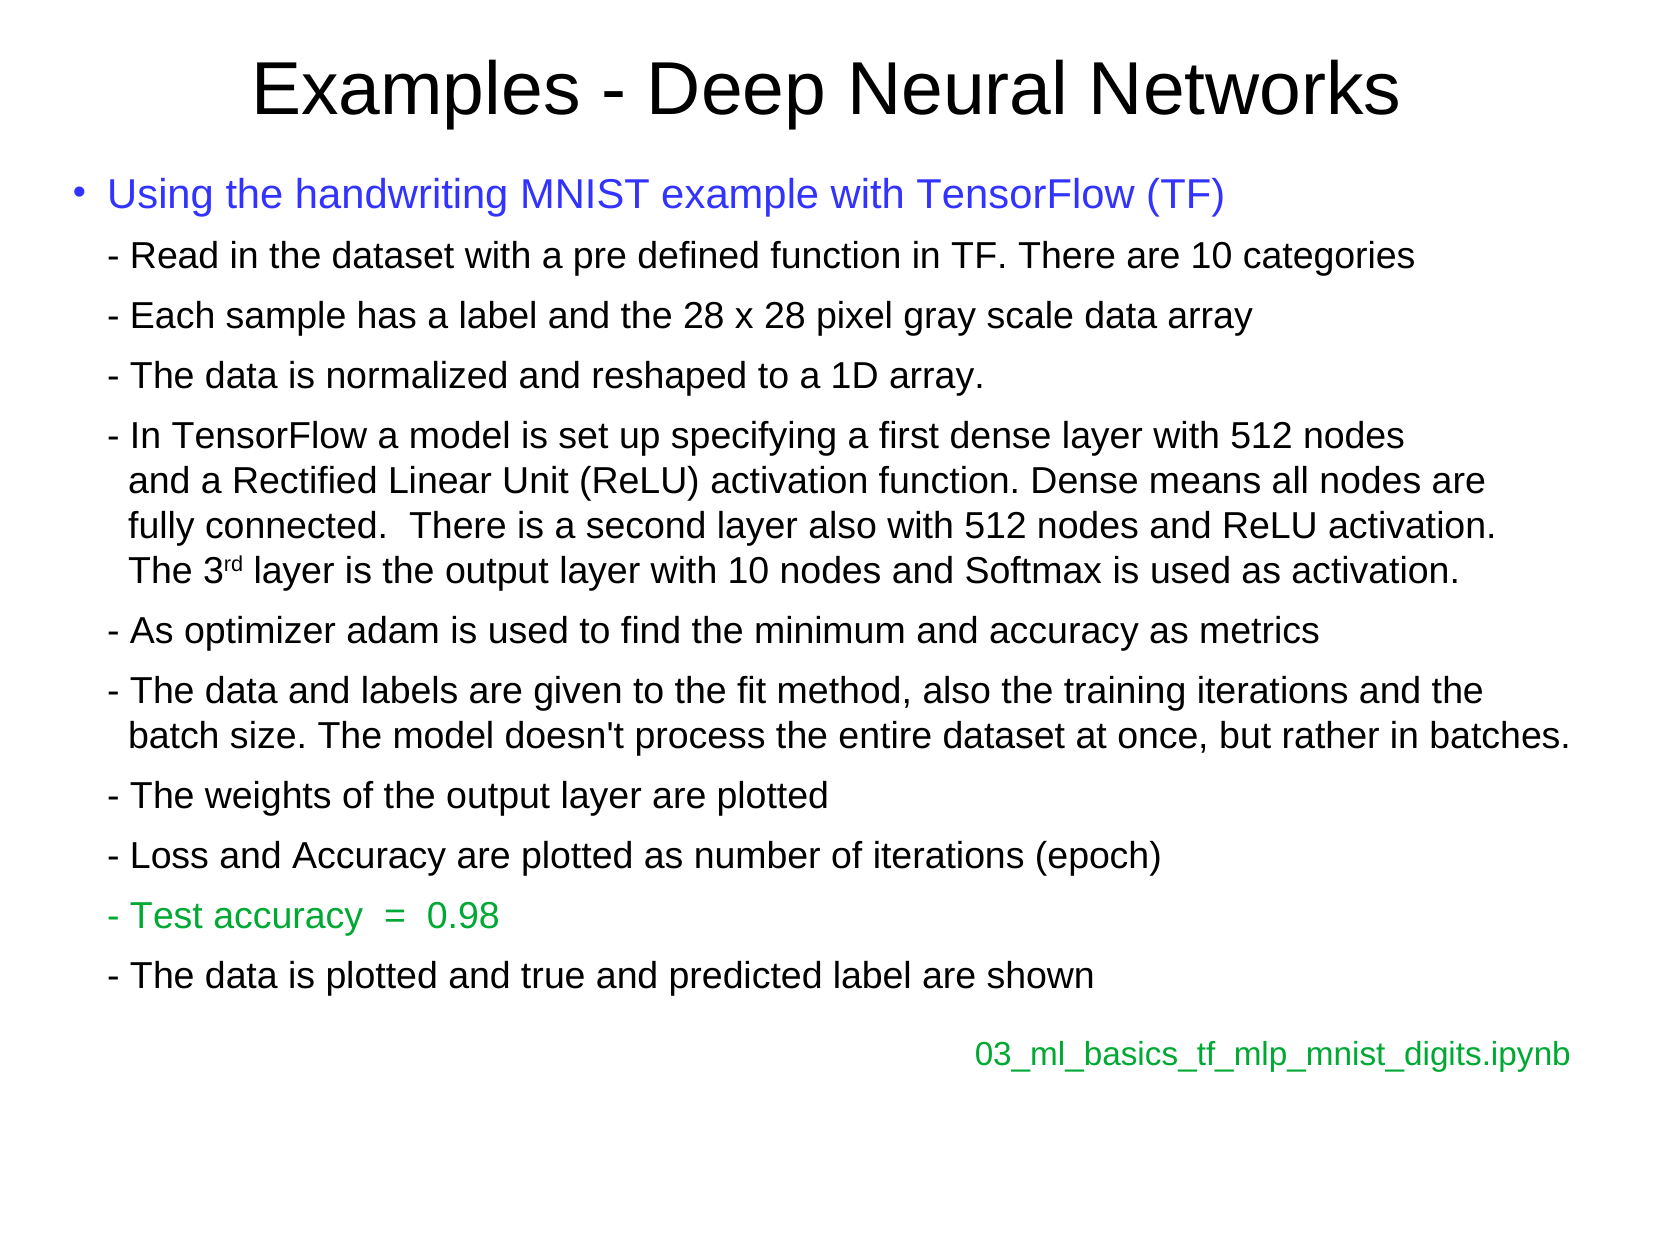

# Examples - Deep Neural Networks
 Using the handwriting MNIST example with TensorFlow (TF)
 - Read in the dataset with a pre defined function in TF. There are 10 categories
 - Each sample has a label and the 28 x 28 pixel gray scale data array
 - The data is normalized and reshaped to a 1D array.
 - In TensorFlow a model is set up specifying a first dense layer with 512 nodes
 and a Rectified Linear Unit (ReLU) activation function. Dense means all nodes are
 fully connected. There is a second layer also with 512 nodes and ReLU activation.
 The 3rd layer is the output layer with 10 nodes and Softmax is used as activation.
 - As optimizer adam is used to find the minimum and accuracy as metrics
 - The data and labels are given to the fit method, also the training iterations and the
 batch size. The model doesn't process the entire dataset at once, but rather in batches.
 - The weights of the output layer are plotted
 - Loss and Accuracy are plotted as number of iterations (epoch)
 - Test accuracy = 0.98
 - The data is plotted and true and predicted label are shown
03_ml_basics_tf_mlp_mnist_digits.ipynb